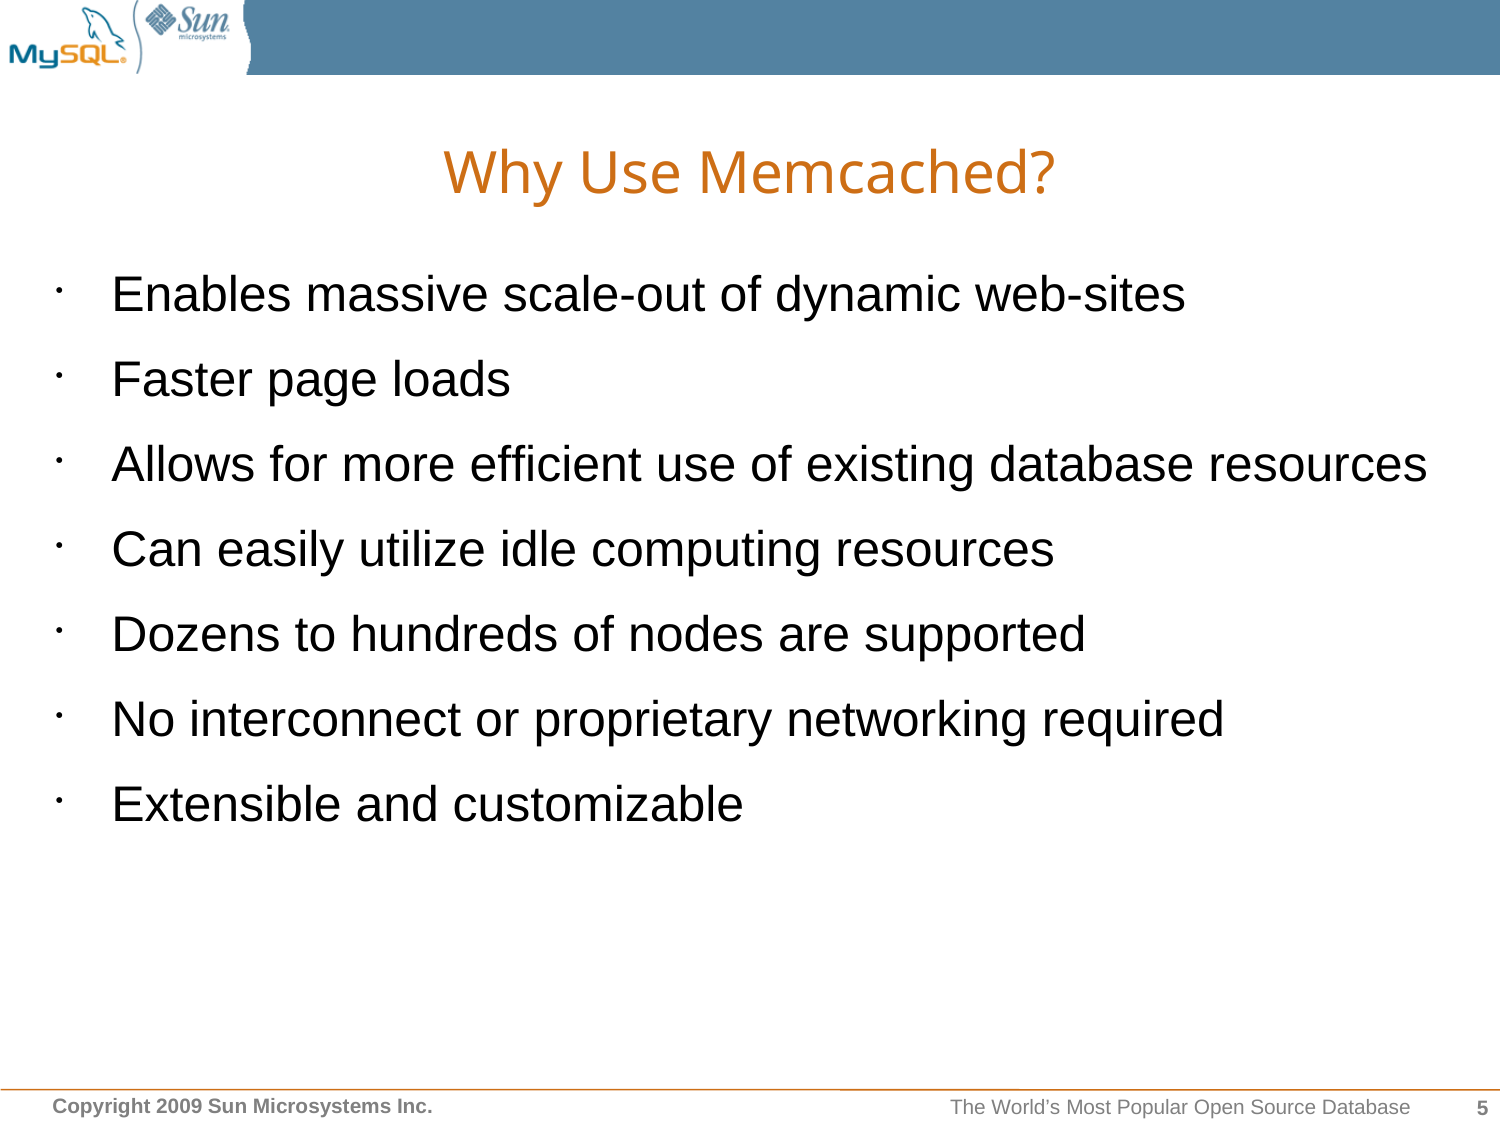

# Why Use Memcached?
Enables massive scale-out of dynamic web-sites
Faster page loads
Allows for more efficient use of existing database resources
Can easily utilize idle computing resources
Dozens to hundreds of nodes are supported
No interconnect or proprietary networking required
Extensible and customizable